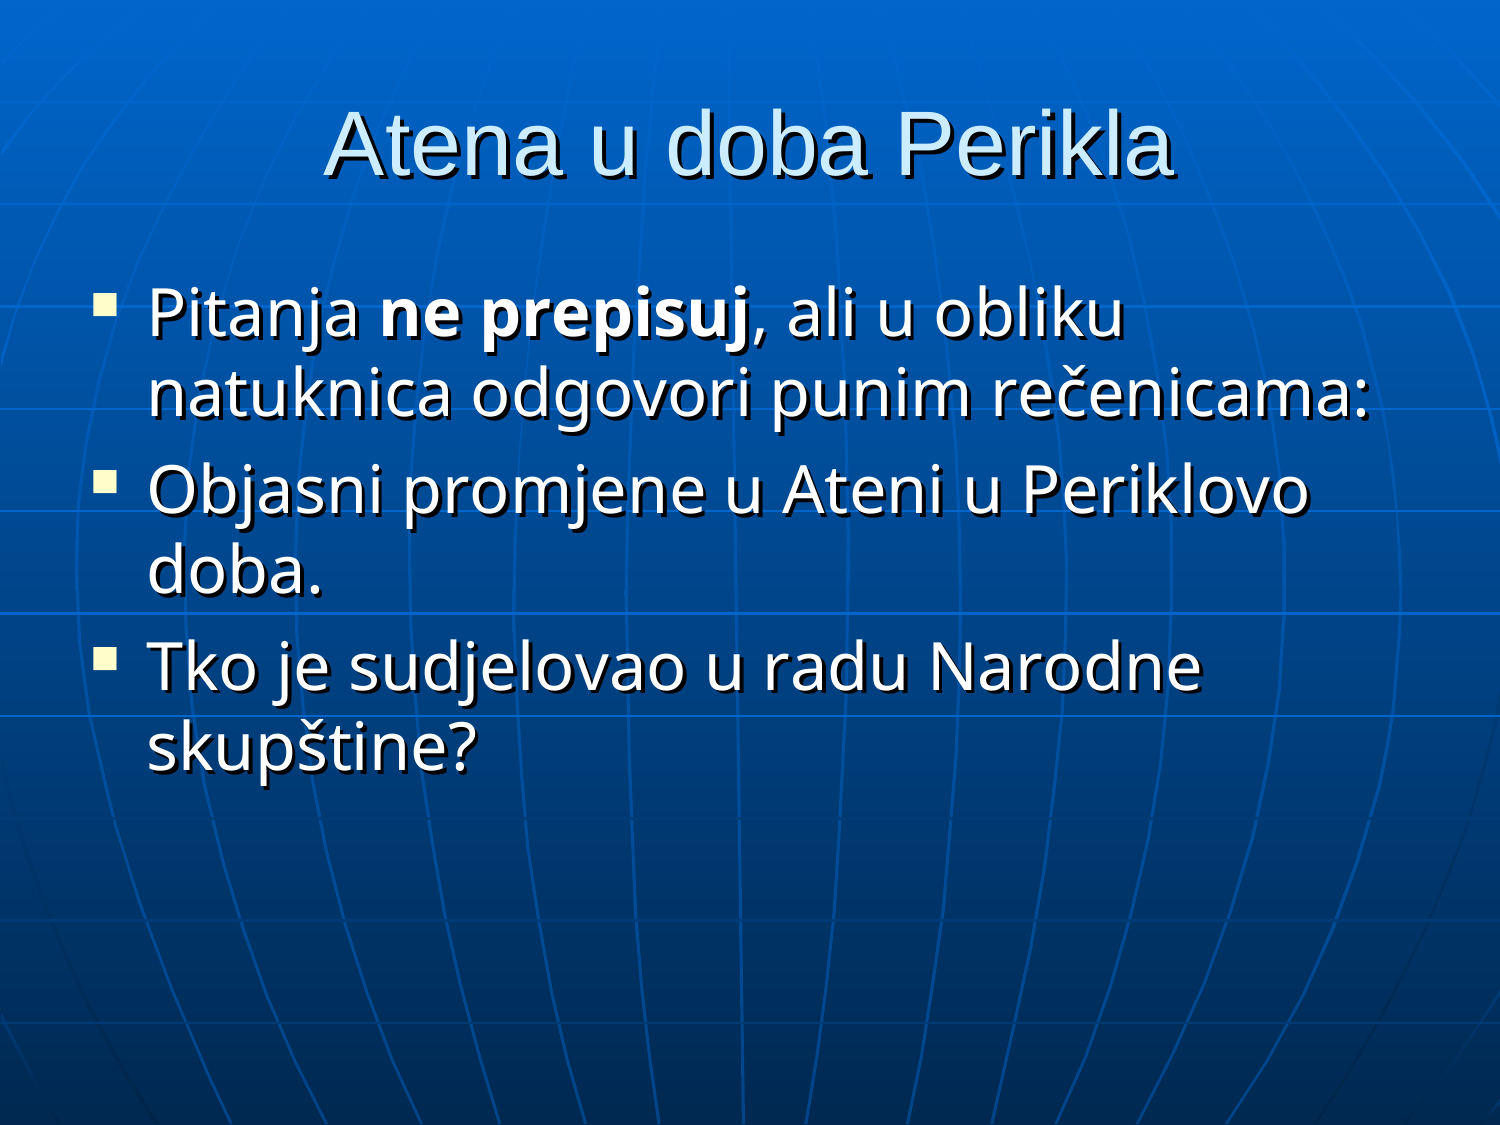

# Atena u doba Perikla
Pitanja ne prepisuj, ali u obliku natuknica odgovori punim rečenicama:
Objasni promjene u Ateni u Periklovo doba.
Tko je sudjelovao u radu Narodne skupštine?